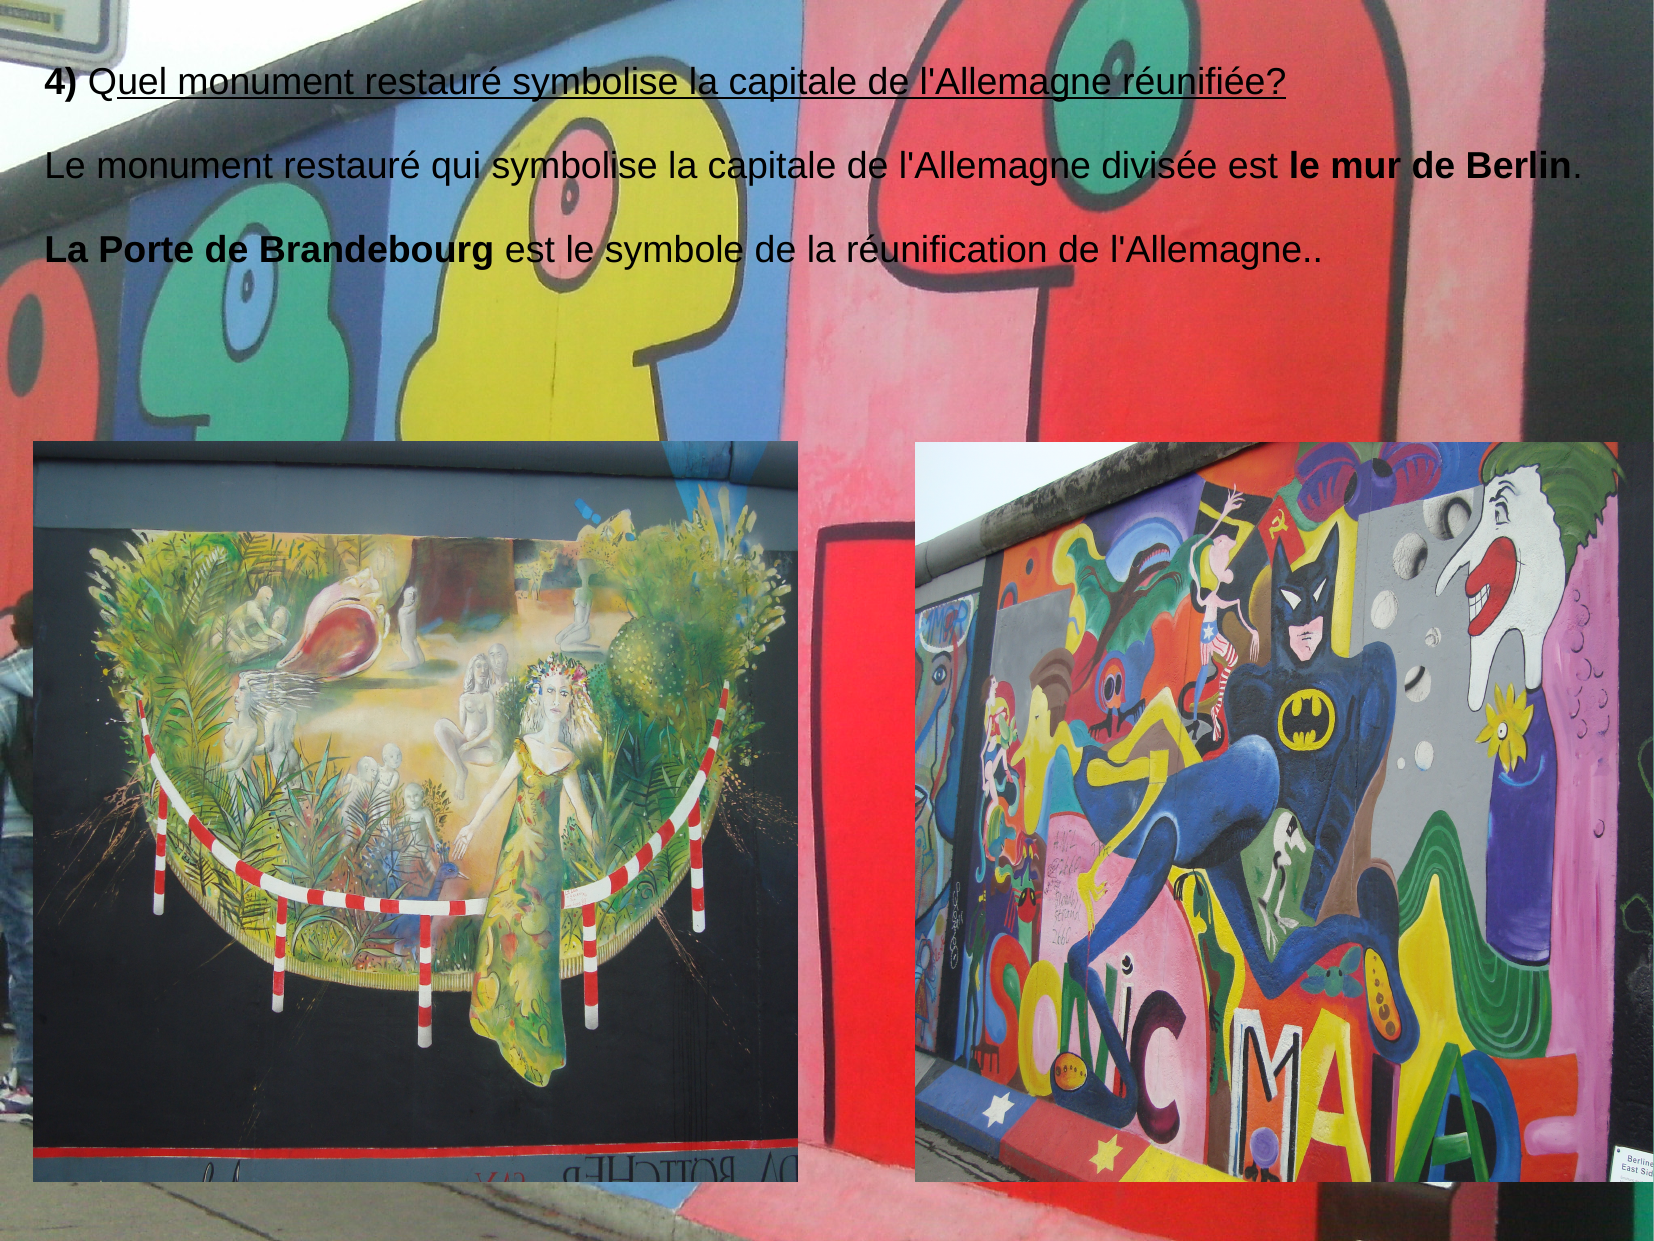

4) Quel monument restauré symbolise la capitale de l'Allemagne réunifiée?
Le monument restauré qui symbolise la capitale de l'Allemagne divisée est le mur de Berlin.
La Porte de Brandebourg est le symbole de la réunification de l'Allemagne..